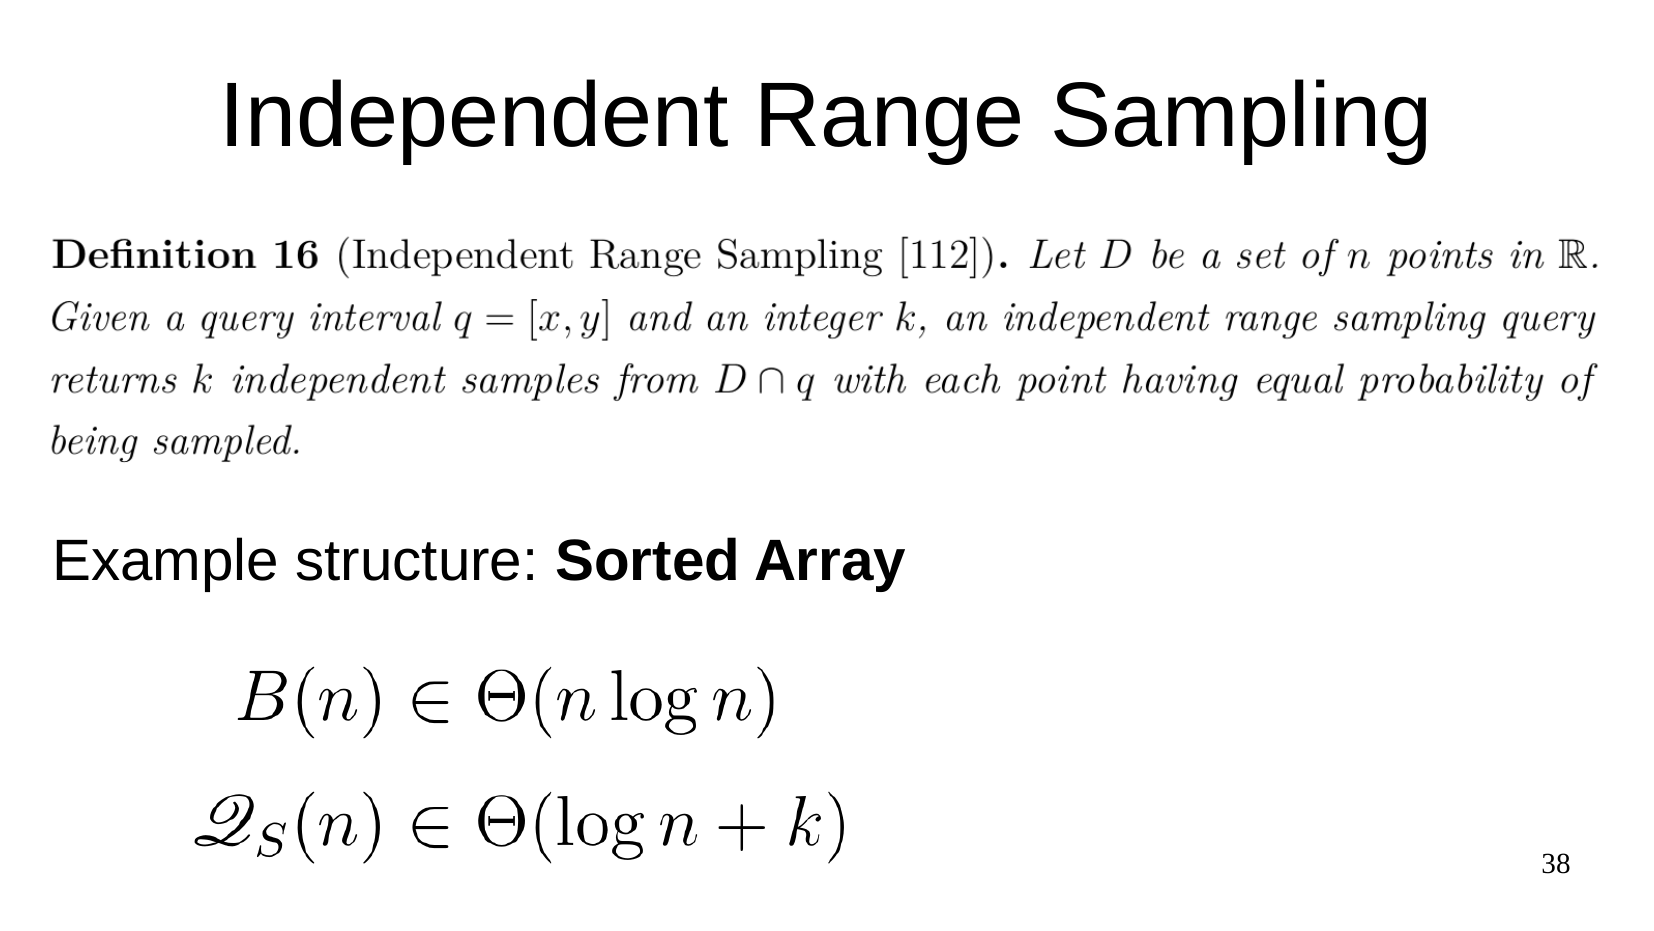

# Independent Range Sampling
Example structure: Sorted Array
38